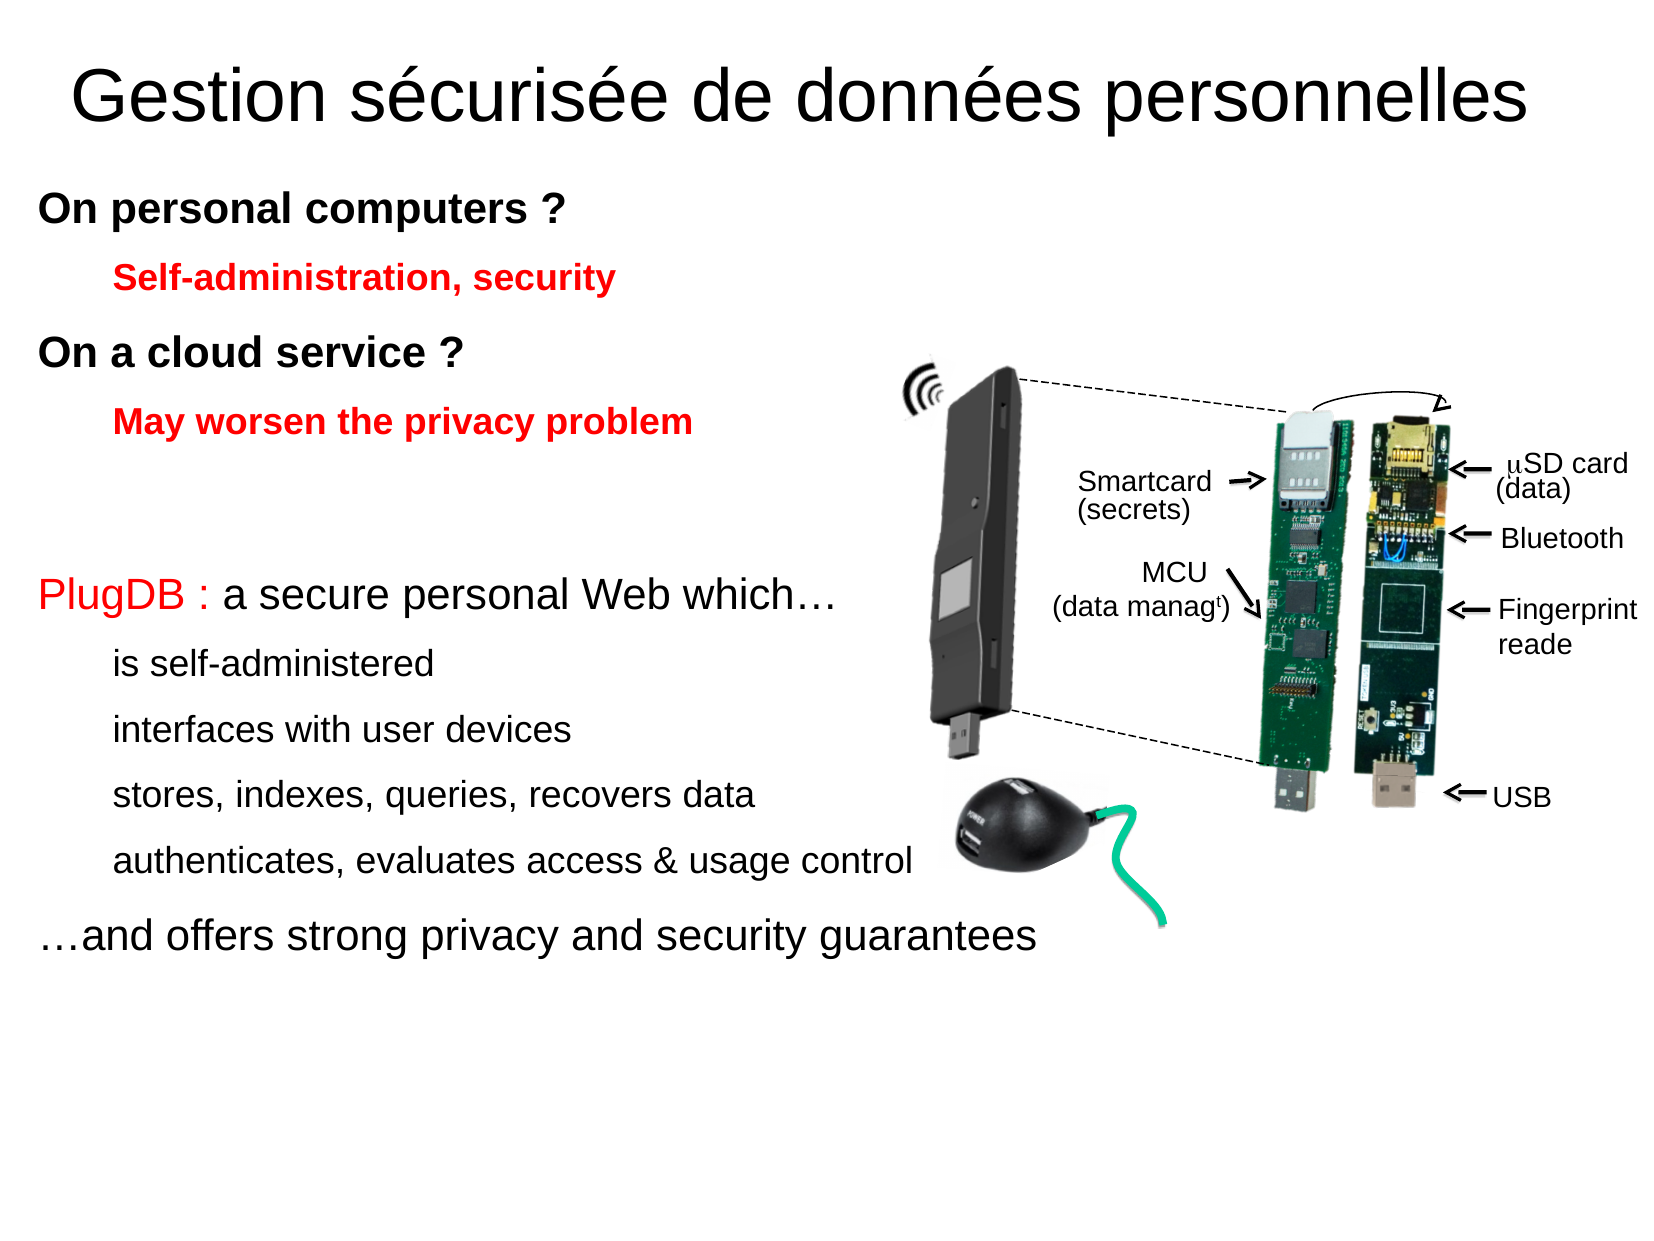

Gestion sécurisée de données personnelles
# On personal computers ?
Self-administration, security
On a cloud service ?
May worsen the privacy problem
PlugDB : a secure personal Web which…
is self-administered
interfaces with user devices
stores, indexes, queries, recovers data
authenticates, evaluates access & usage control
…and offers strong privacy and security guarantees
SD card
Smartcard
(data)
(secrets)
Bluetooth
MCU
(data managt)
Fingerprint
reader
USB